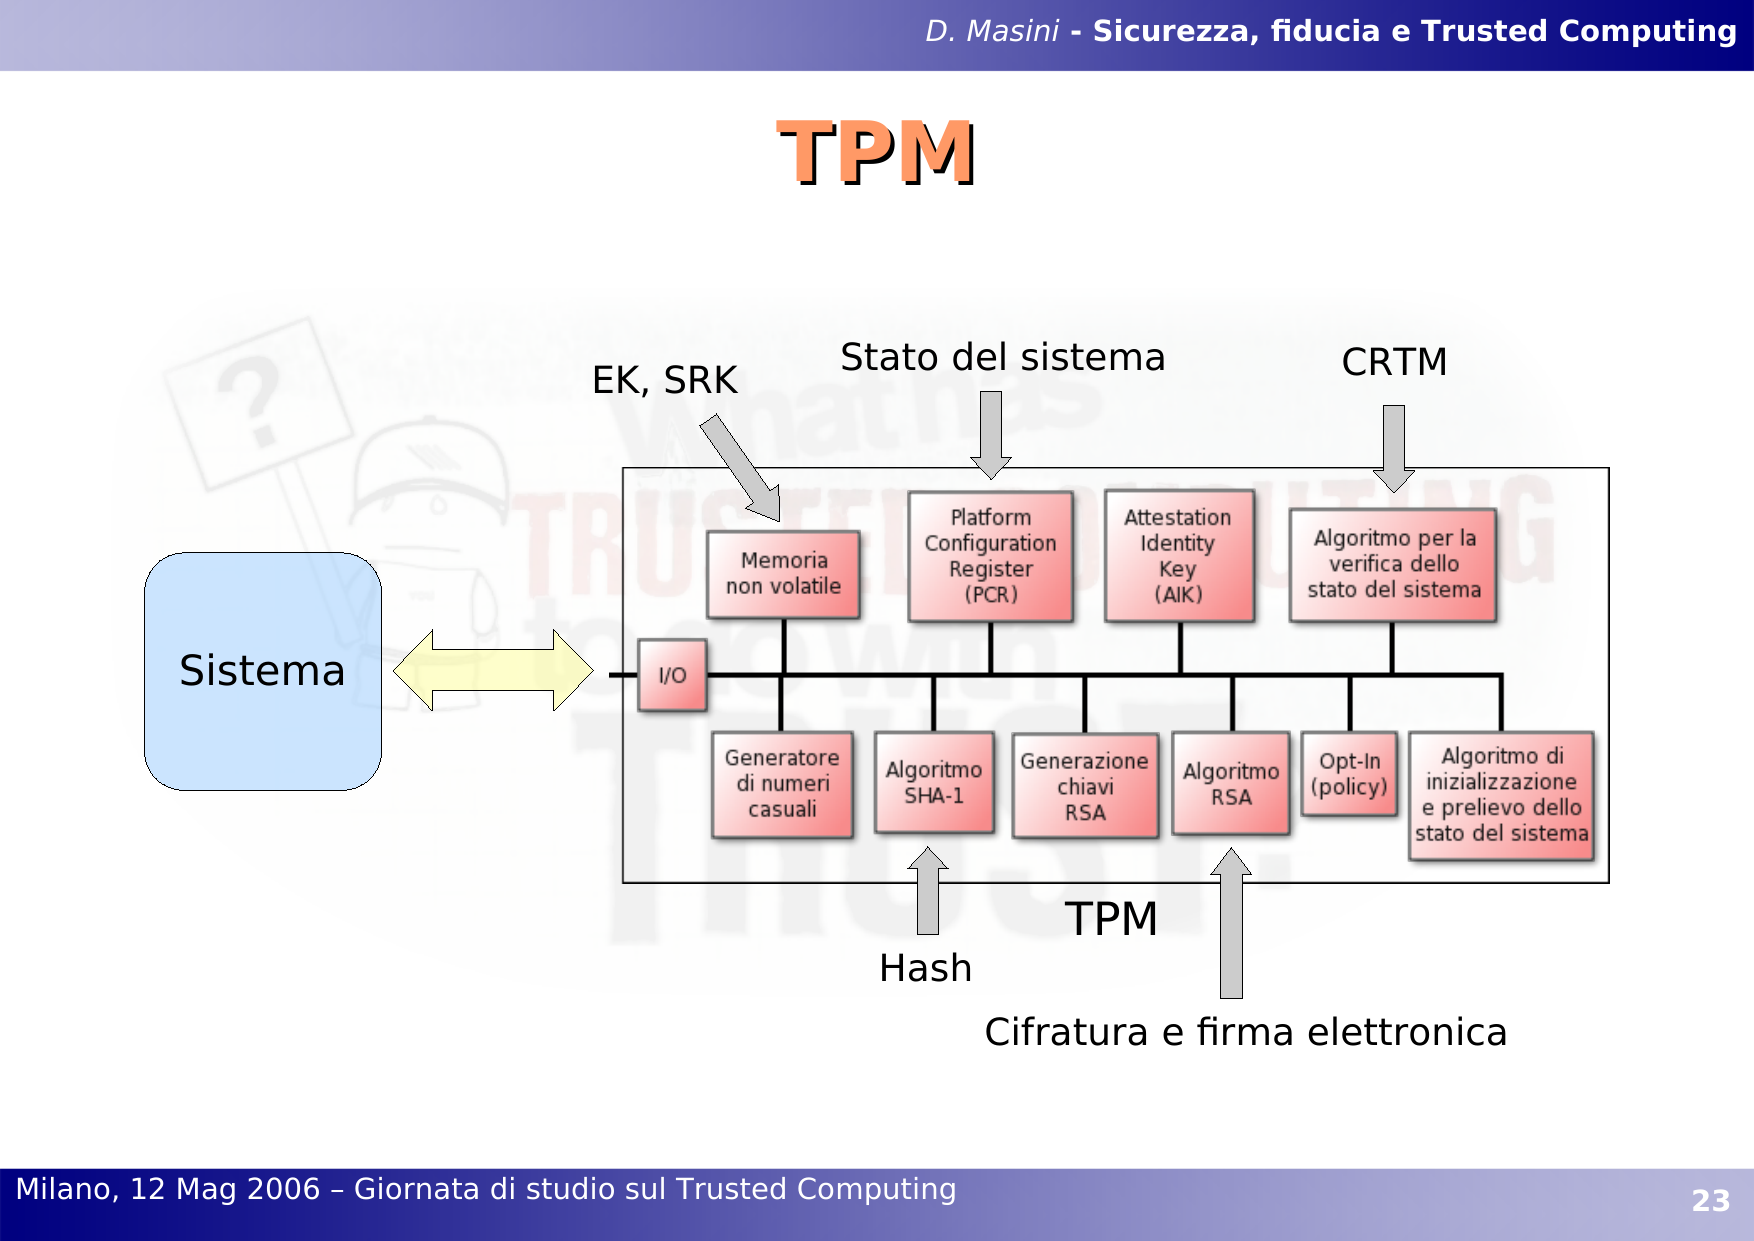

D. Masini - Sicurezza, fiducia e Trusted Computing
# TPM
Stato del sistema
CRTM
EK, SRK
Sistema
TPM
Hash
Cifratura e firma elettronica
Milano, 12 Mag 2006 – Giornata di studio sul Trusted Computing